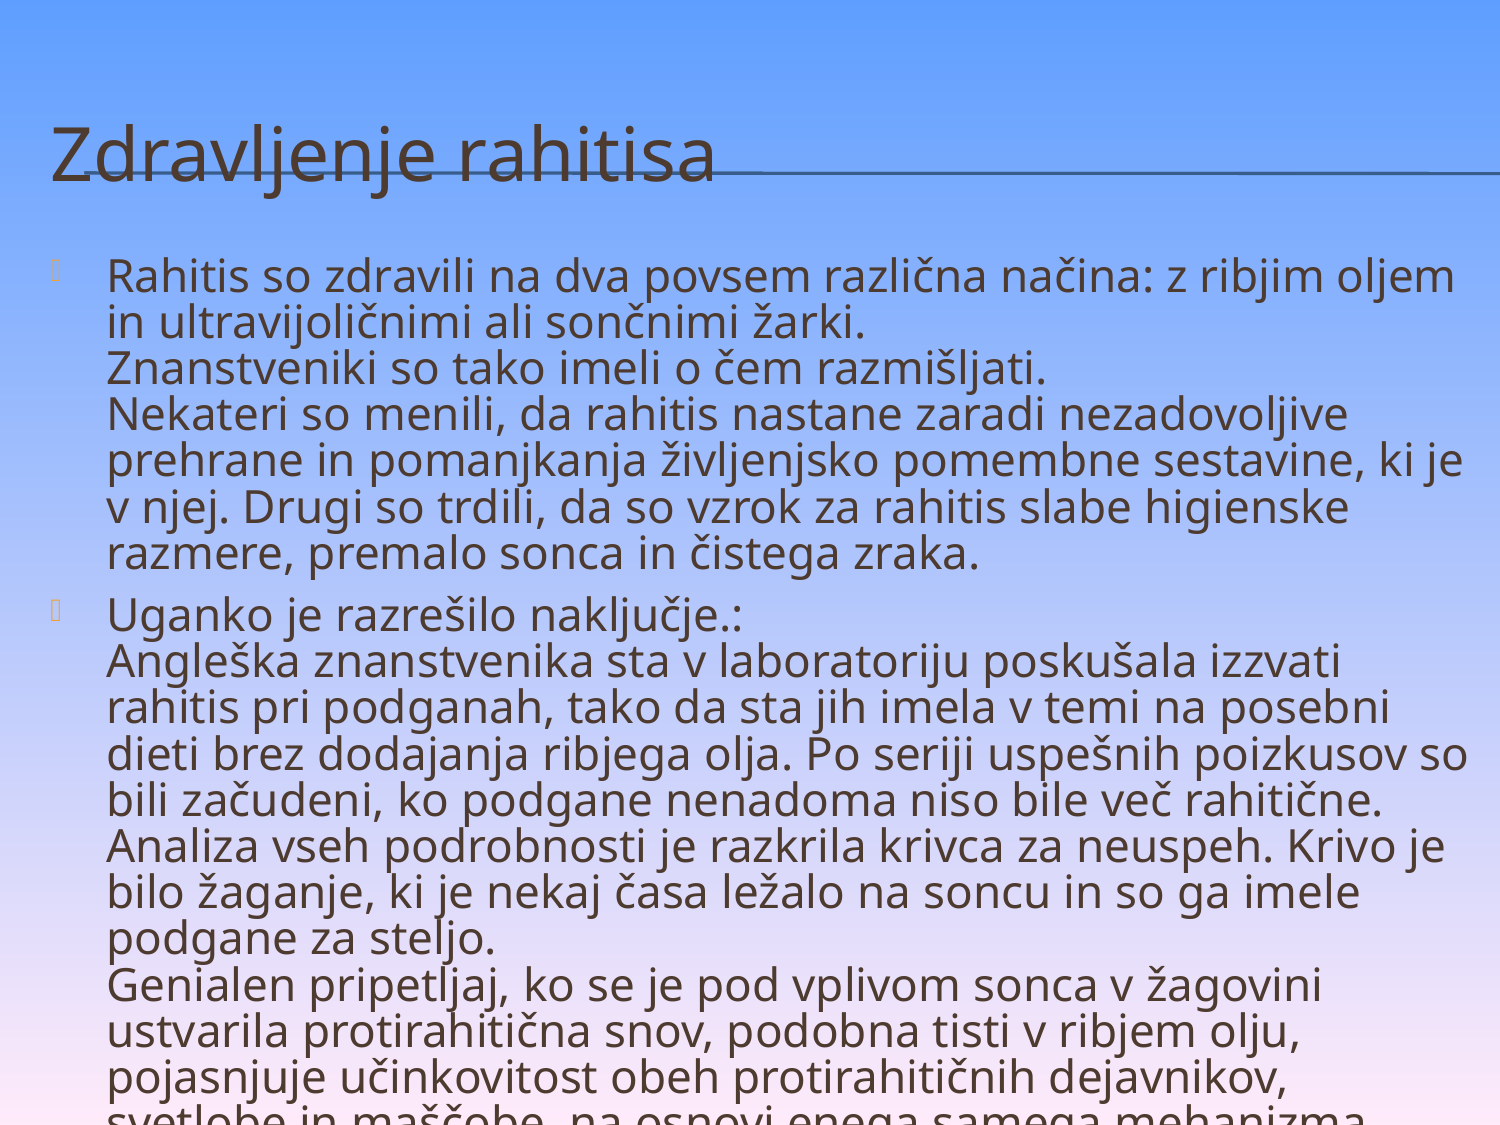

# Zdravljenje rahitisa
Rahitis so zdravili na dva povsem različna načina: z ribjim oljem in ultravijoličnimi ali sončnimi žarki.
Znanstveniki so tako imeli o čem razmišljati.
Nekateri so menili, da rahitis nastane zaradi nezadovoljive prehrane in pomanjkanja življenjsko pomembne sestavine, ki je v njej. Drugi so trdili, da so vzrok za rahitis slabe higienske razmere, premalo sonca in čistega zraka.
Uganko je razrešilo naključje.:
Angleška znanstvenika sta v laboratoriju poskušala izzvati rahitis pri podganah, tako da sta jih imela v temi na posebni dieti brez dodajanja ribjega olja. Po seriji uspešnih poizkusov so bili začudeni, ko podgane nenadoma niso bile več rahitične. Analiza vseh podrobnosti je razkrila krivca za neuspeh. Krivo je bilo žaganje, ki je nekaj časa ležalo na soncu in so ga imele podgane za steljo.
Genialen pripetljaj, ko se je pod vplivom sonca v žagovini ustvarila protirahitična snov, podobna tisti v ribjem olju, pojasnjuje učinkovitost obeh protirahitičnih dejavnikov, svetlobe in maščobe, na osnovi enega samega mehanizma. Snov so poimenovali vitamin D.